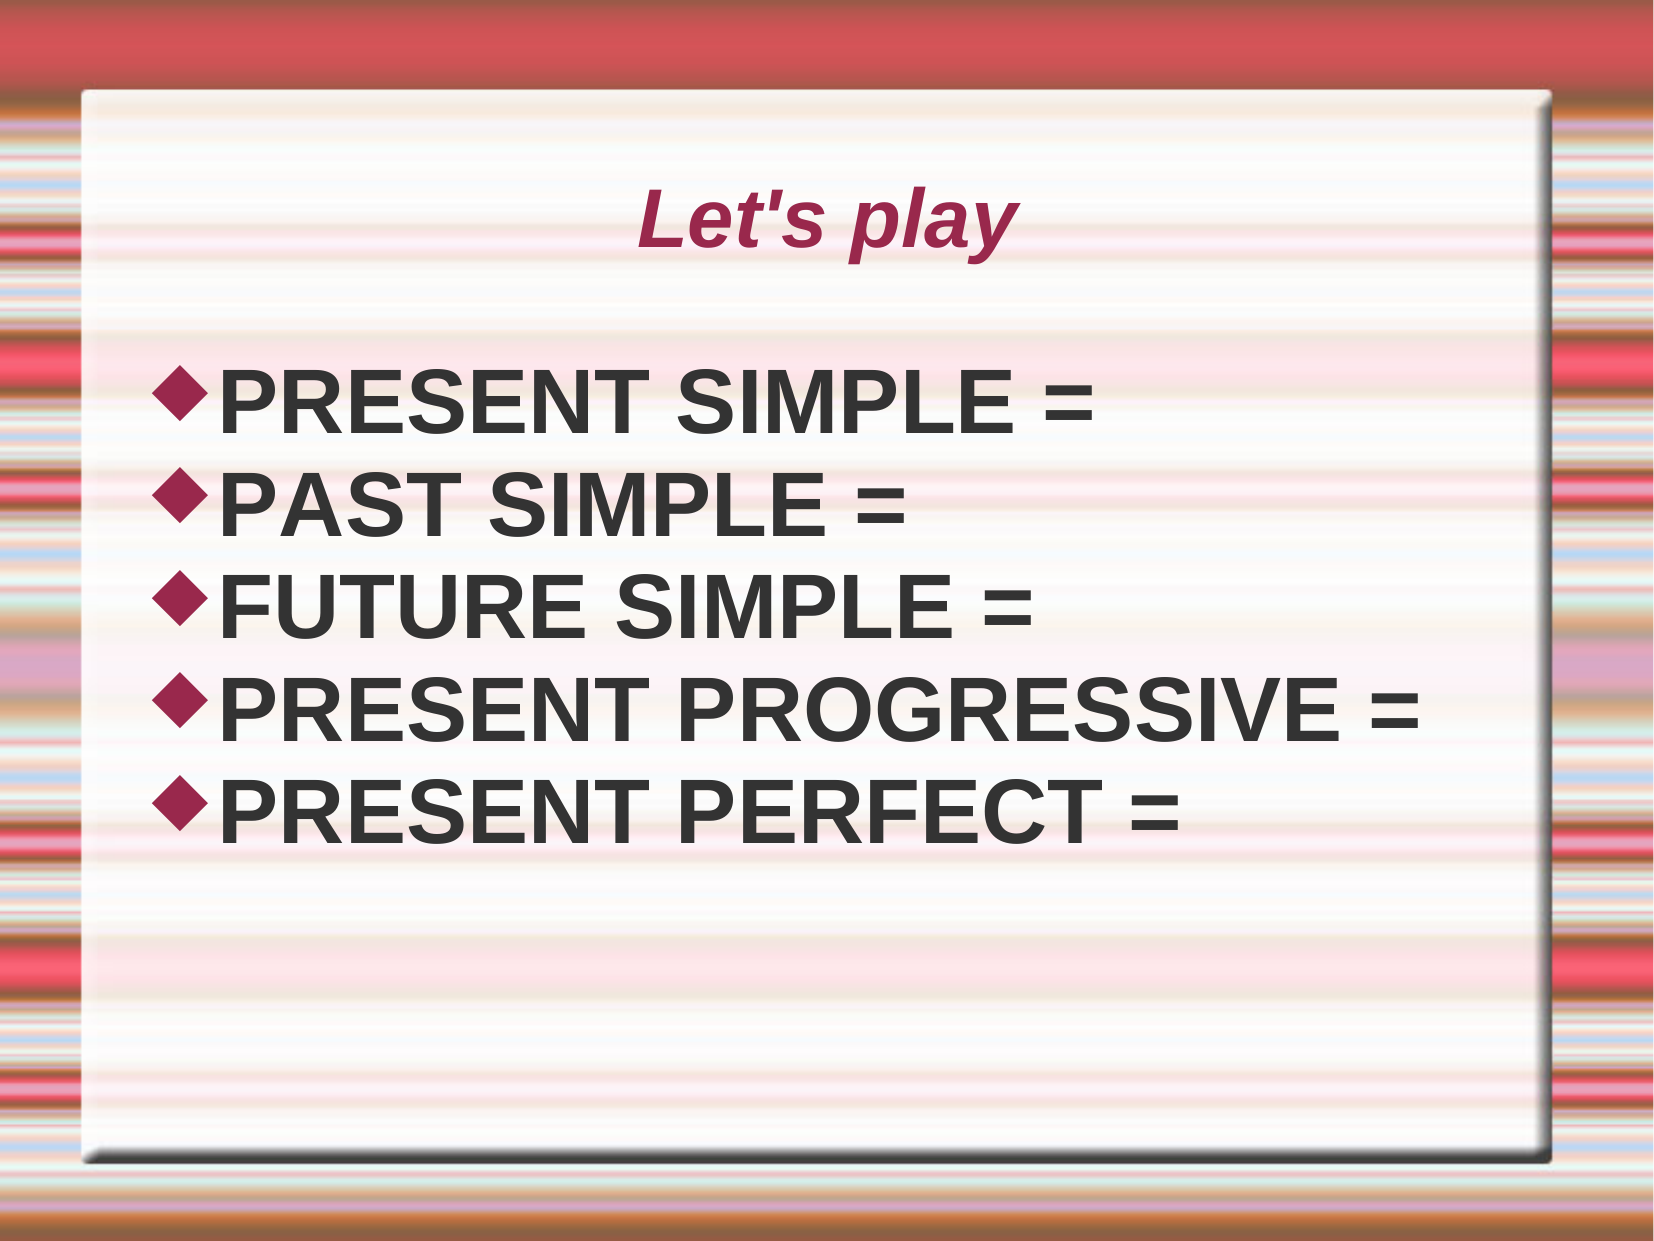

# Let's play
PRESENT SIMPLE =
PAST SIMPLE =
FUTURE SIMPLE =
PRESENT PROGRESSIVE =
PRESENT PERFECT =